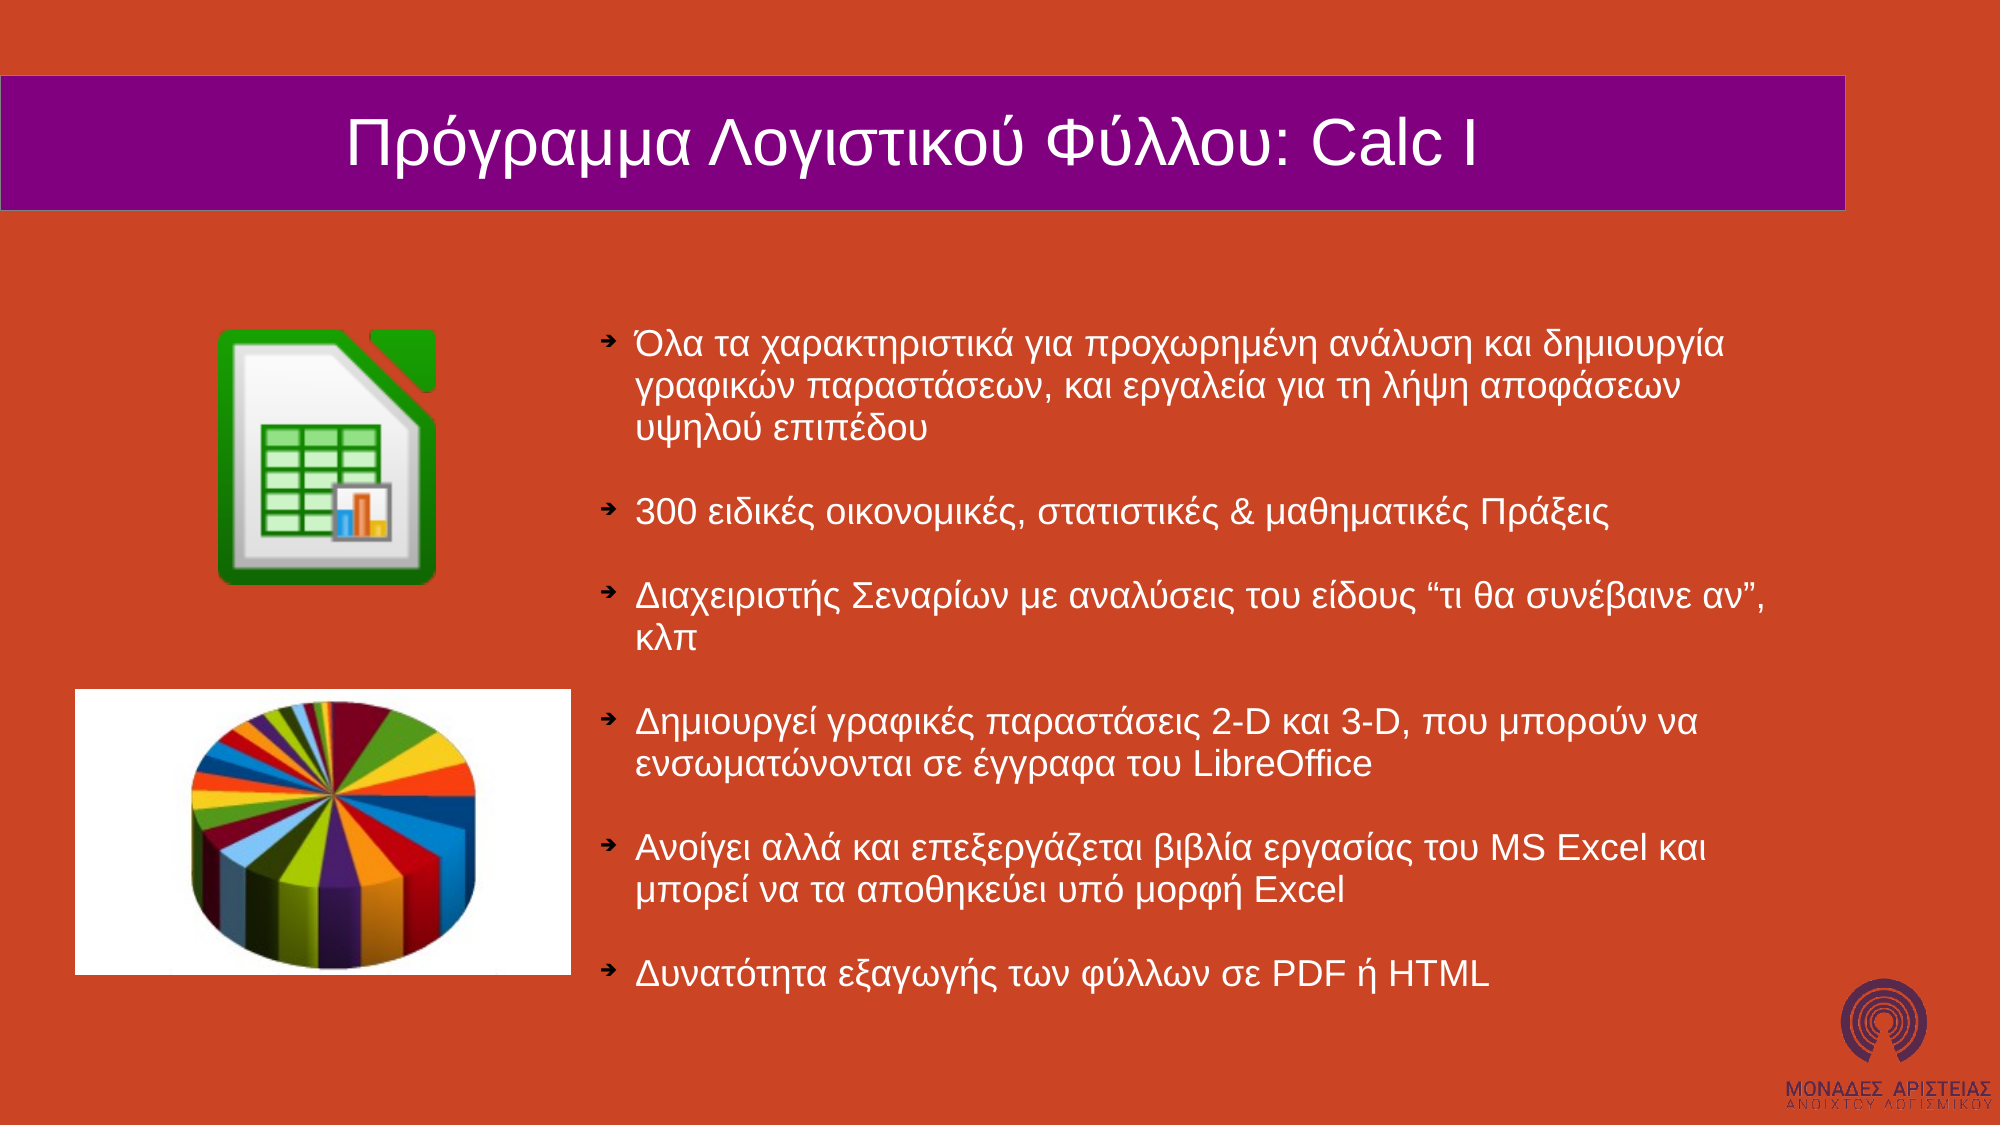

Πρόγραμμα Λογιστικού Φύλλου: Calc Ι
Όλα τα χαρακτηριστικά για προχωρημένη ανάλυση και δημιουργία γραφικών παραστάσεων, και εργαλεία για τη λήψη αποφάσεων υψηλού επιπέδου
300 ειδικές οικονομικές, στατιστικές & μαθηματικές Πράξεις
Διαχειριστής Σεναρίων με αναλύσεις του είδους “τι θα συνέβαινε αν”, κλπ
Δημιουργεί γραφικές παραστάσεις 2-D και 3-D, που μπορούν να ενσωματώνονται σε έγγραφα του LibreOffice
Ανοίγει αλλά και επεξεργάζεται βιβλία εργασίας του MS Excel και μπορεί να τα αποθηκεύει υπό μορφή Excel
Δυνατότητα εξαγωγής των φύλλων σε PDF ή HTML